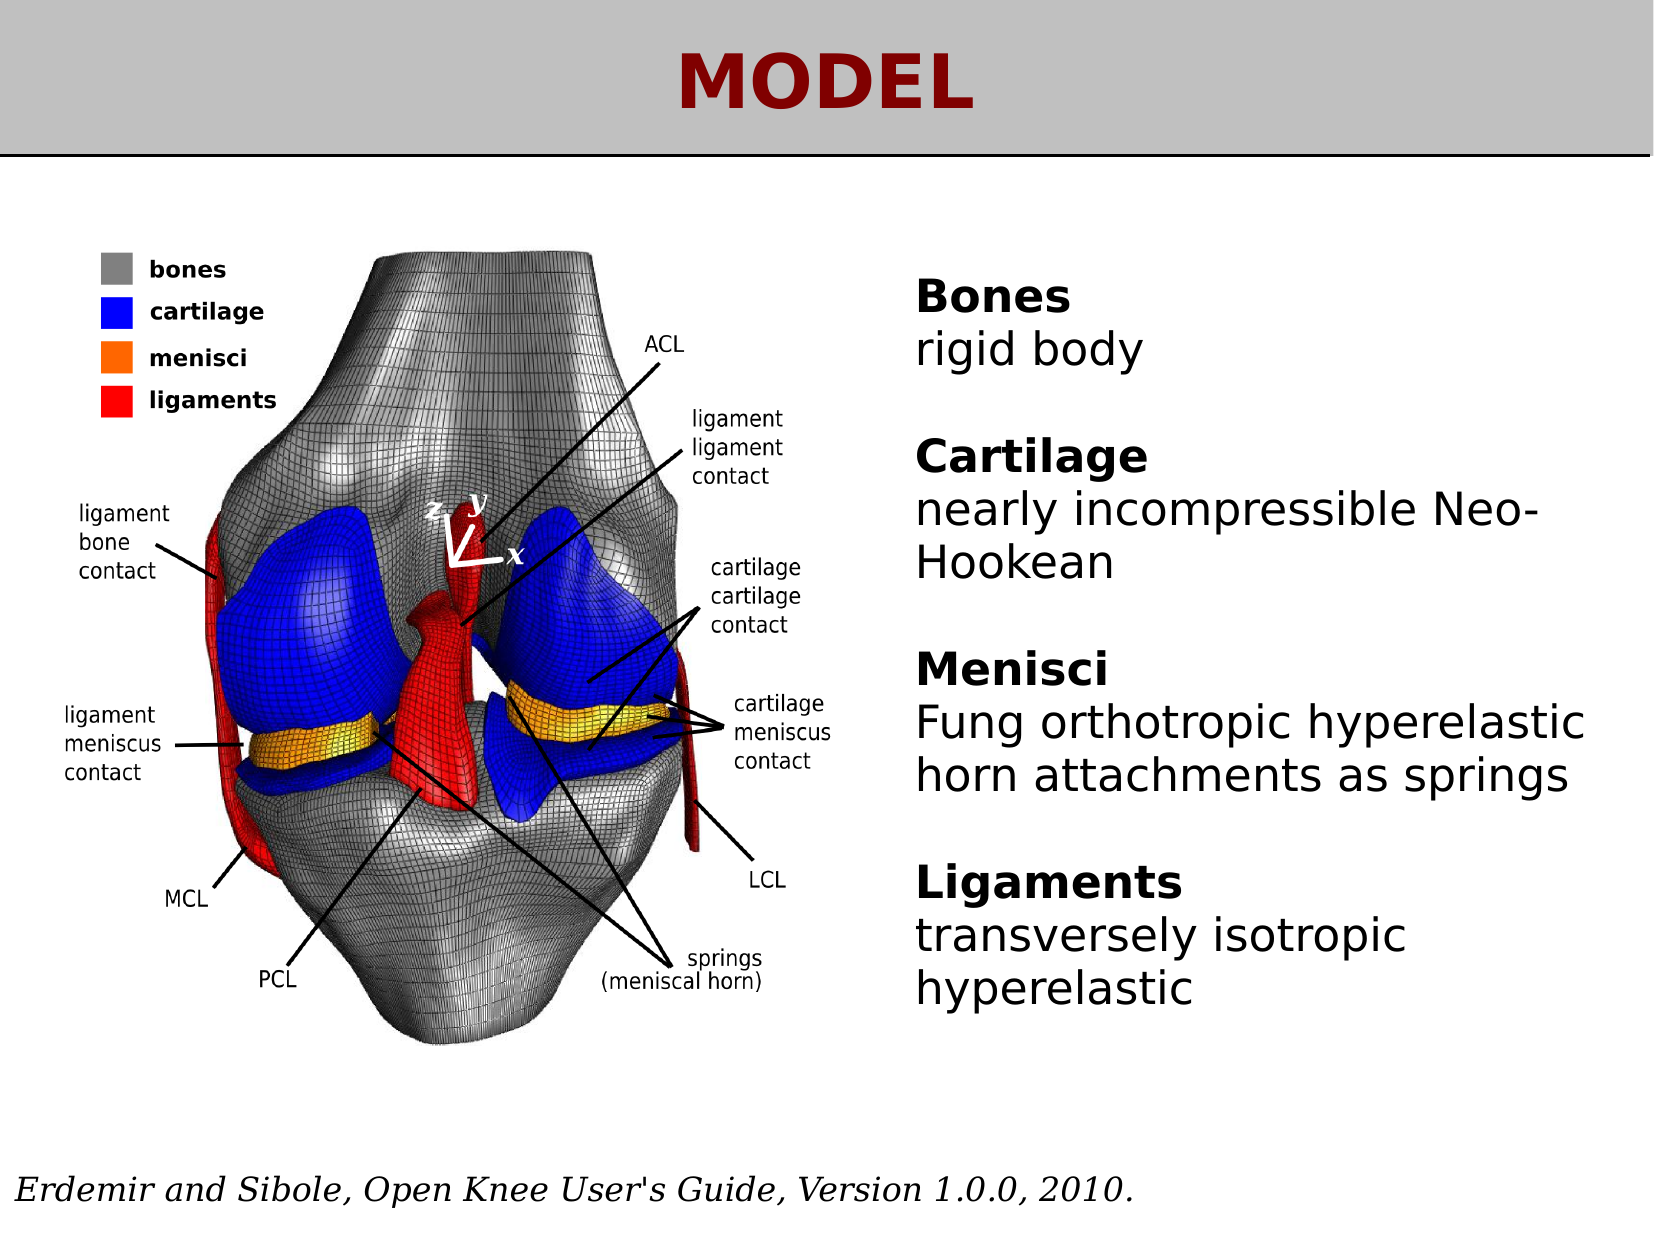

MODEL
Bones
rigid body
Cartilage
nearly incompressible Neo-Hookean
Menisci
Fung orthotropic hyperelastic
horn attachments as springs
Ligaments
transversely isotropic hyperelastic
Erdemir and Sibole, Open Knee User's Guide, Version 1.0.0, 2010.